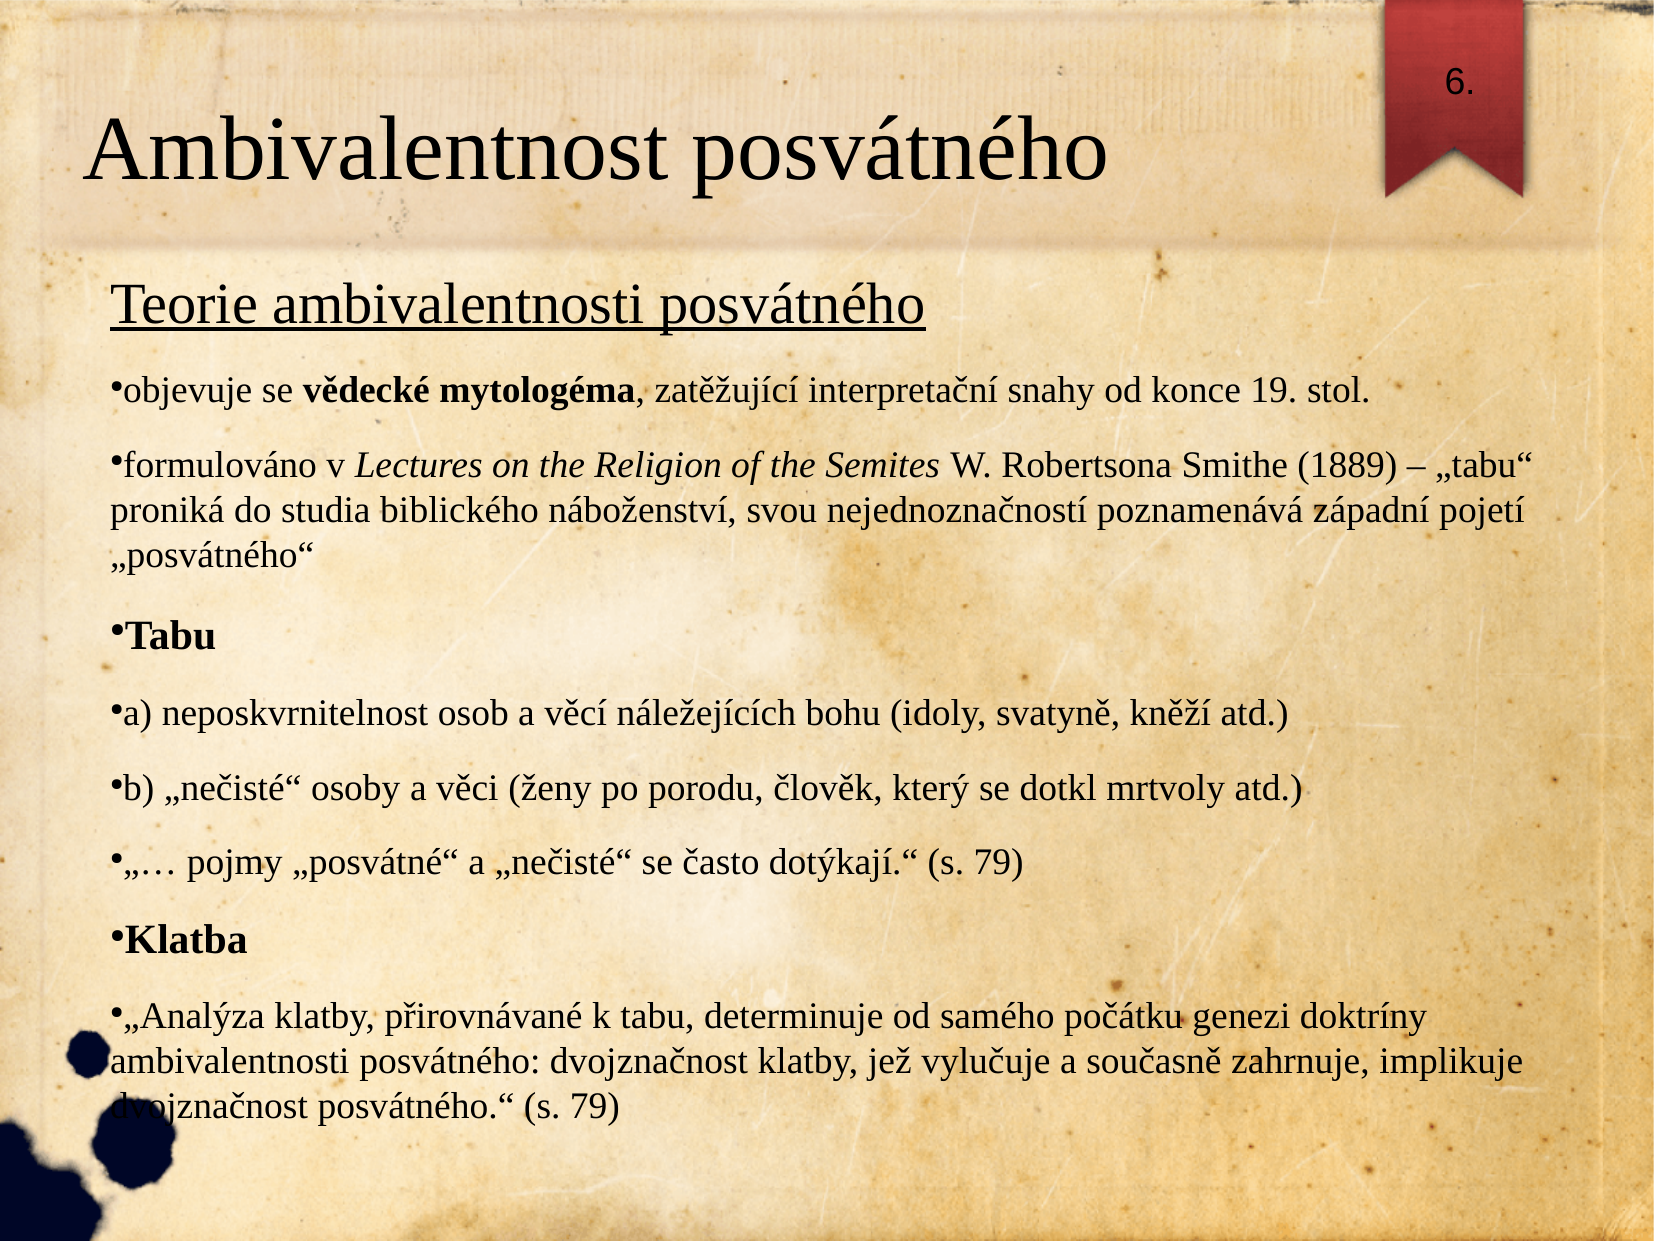

# Ambivalentnost posvátného
6.
Teorie ambivalentnosti posvátného
objevuje se vědecké mytologéma, zatěžující interpretační snahy od konce 19. stol.
formulováno v Lectures on the Religion of the Semites W. Robertsona Smithe (1889) – „tabu“ proniká do studia biblického náboženství, svou nejednoznačností poznamenává západní pojetí „posvátného“
Tabu
a) neposkvrnitelnost osob a věcí náležejících bohu (idoly, svatyně, kněží atd.)
b) „nečisté“ osoby a věci (ženy po porodu, člověk, který se dotkl mrtvoly atd.)
„… pojmy „posvátné“ a „nečisté“ se často dotýkají.“ (s. 79)
Klatba
„Analýza klatby, přirovnávané k tabu, determinuje od samého počátku genezi doktríny ambivalentnosti posvátného: dvojznačnost klatby, jež vylučuje a současně zahrnuje, implikuje dvojznačnost posvátného.“ (s. 79)